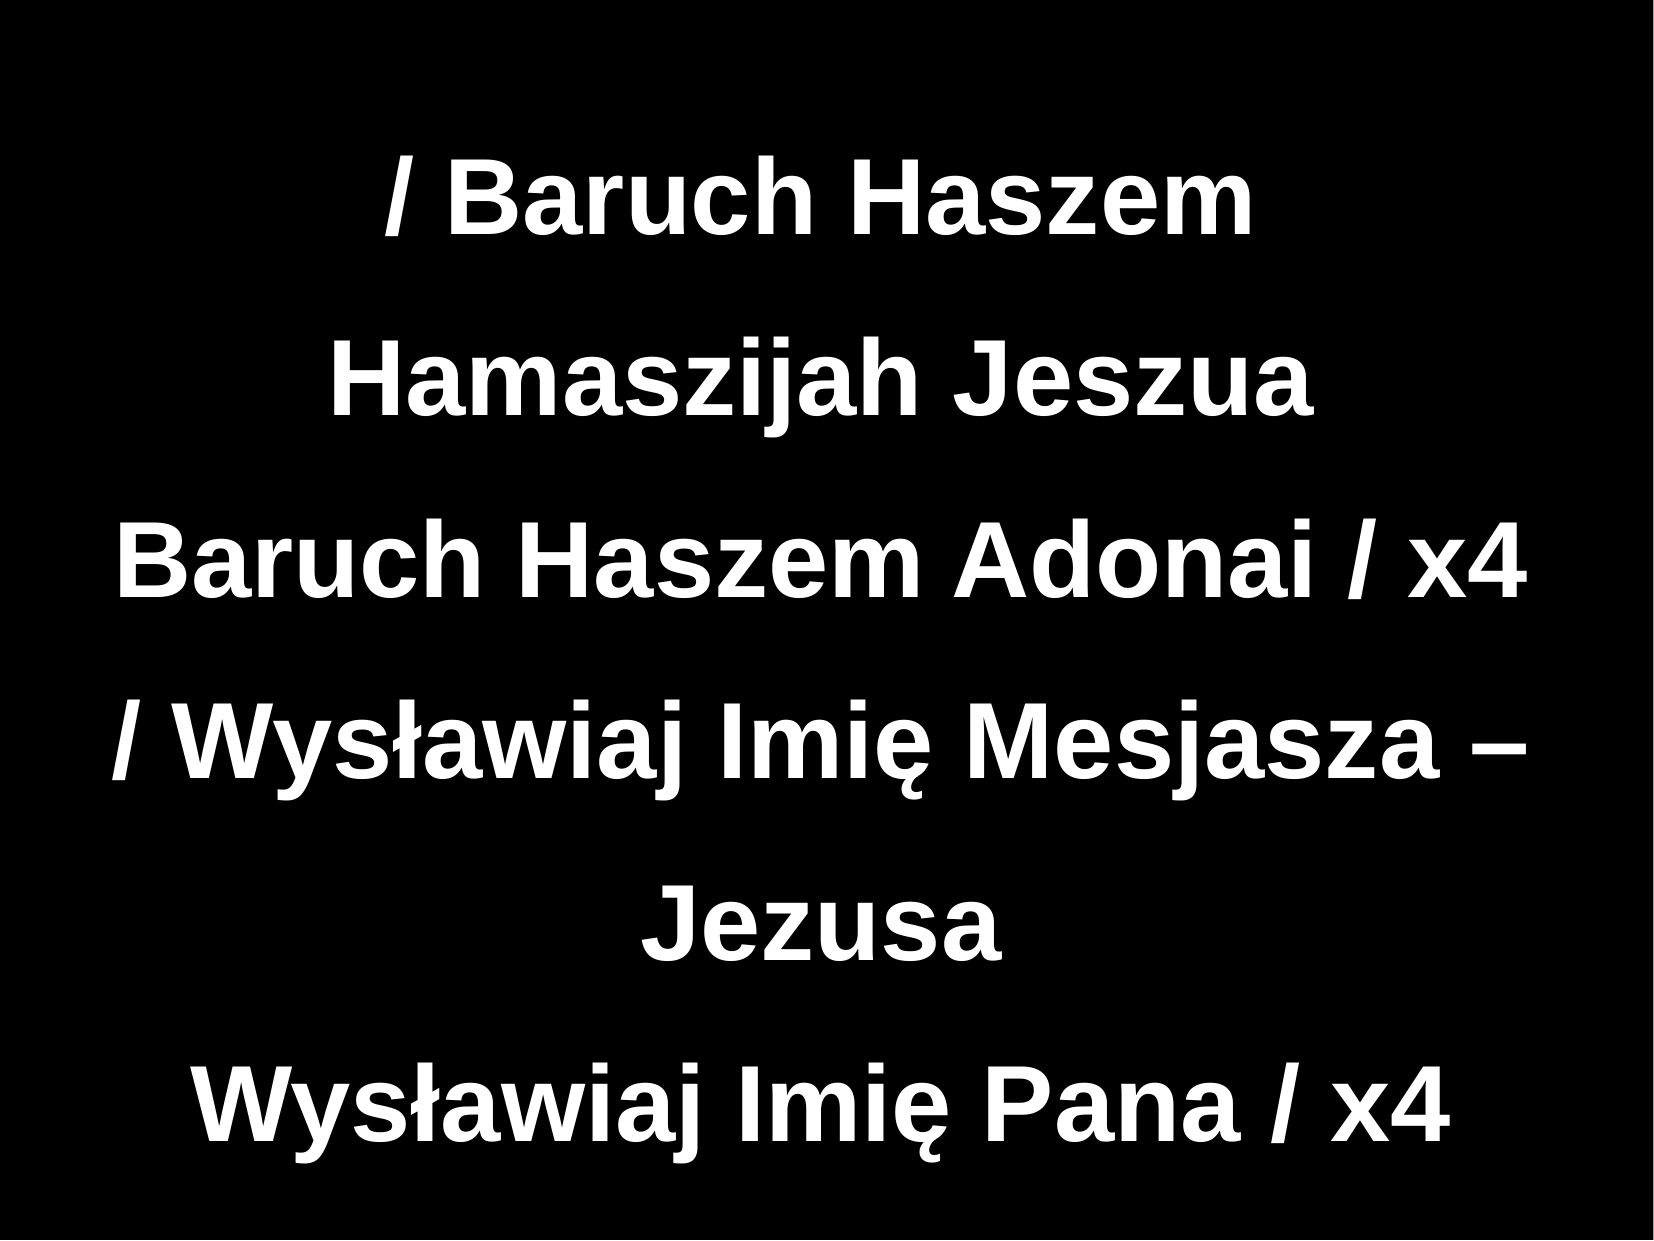

# / Baruch Haszem
Hamaszijah Jeszua
Baruch Haszem Adonai / x4
/ Wysławiaj Imię Mesjasza – Jezusa
Wysławiaj Imię Pana / x4